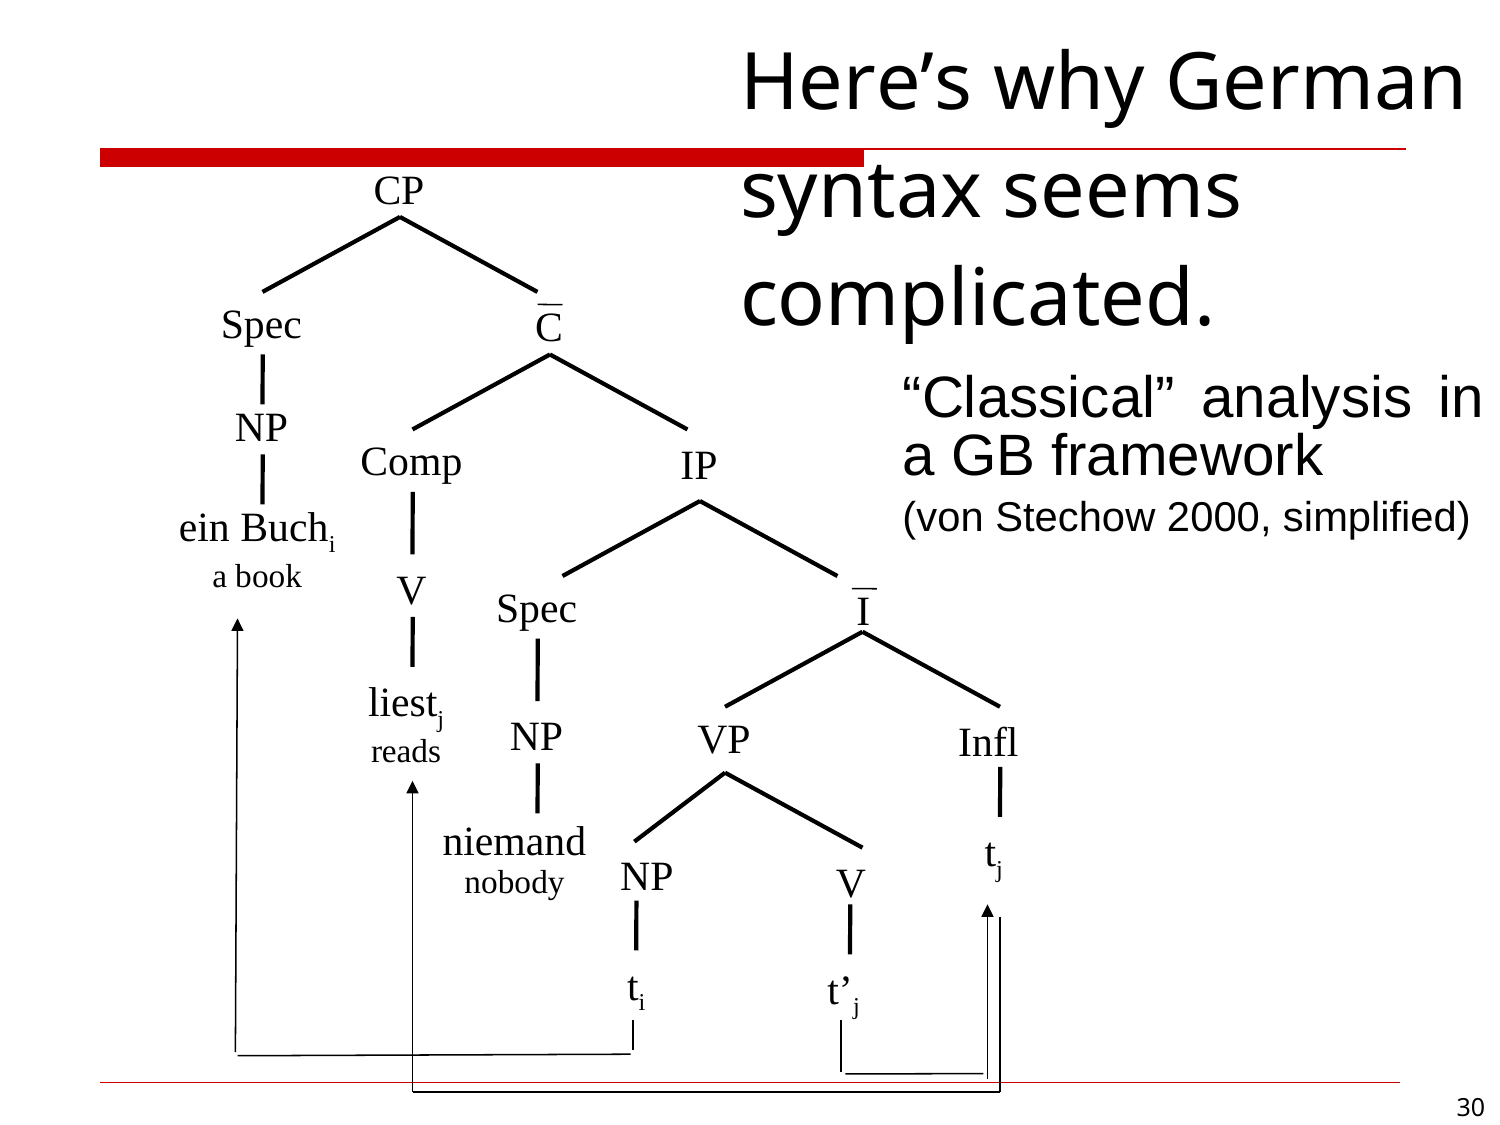

# Here’s why German syntax seems complicated.
CP
Spec
C
“Classical” analysis in a GB framework
(von Stechow 2000, simplified)
NP
Comp
IP
ein Buchi
a book
V
Spec
I
liestj
reads
NP
VP
Infl
niemand
nobody
tj
NP
V
ti
t’j
30